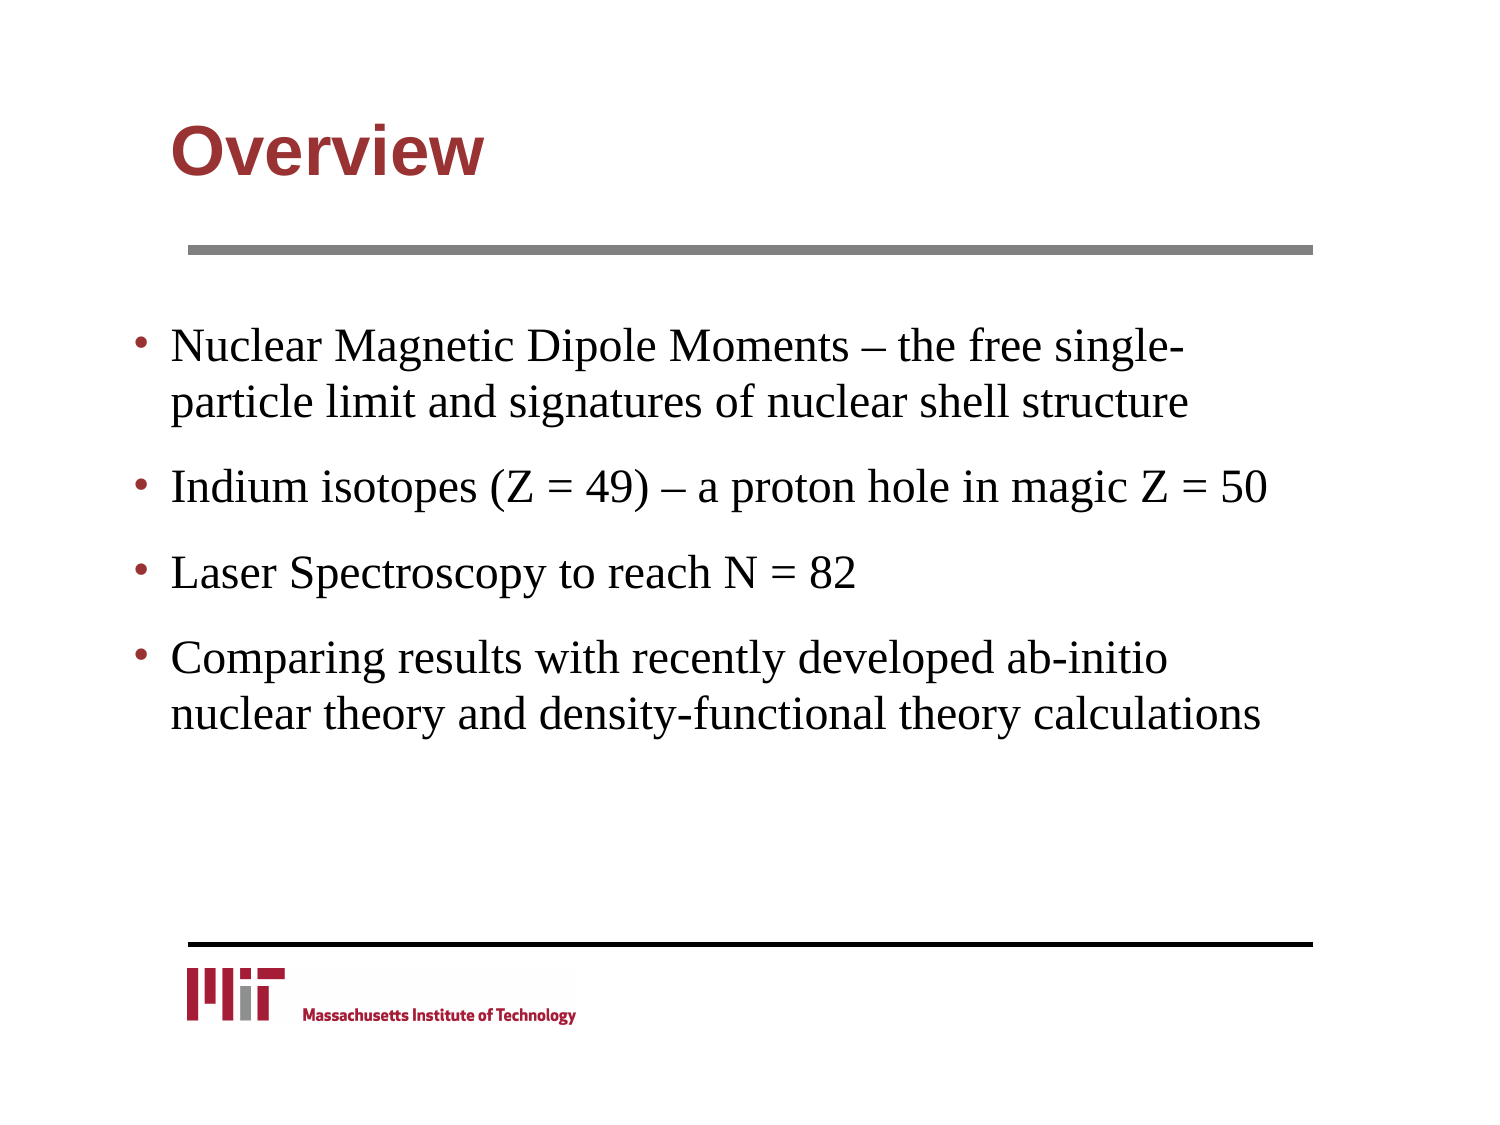

Overview
# Nuclear Magnetic Dipole Moments – the free single-particle limit and signatures of nuclear shell structure
Indium isotopes (Z = 49) – a proton hole in magic Z = 50
Laser Spectroscopy to reach N = 82
Comparing results with recently developed ab-initio nuclear theory and density-functional theory calculations